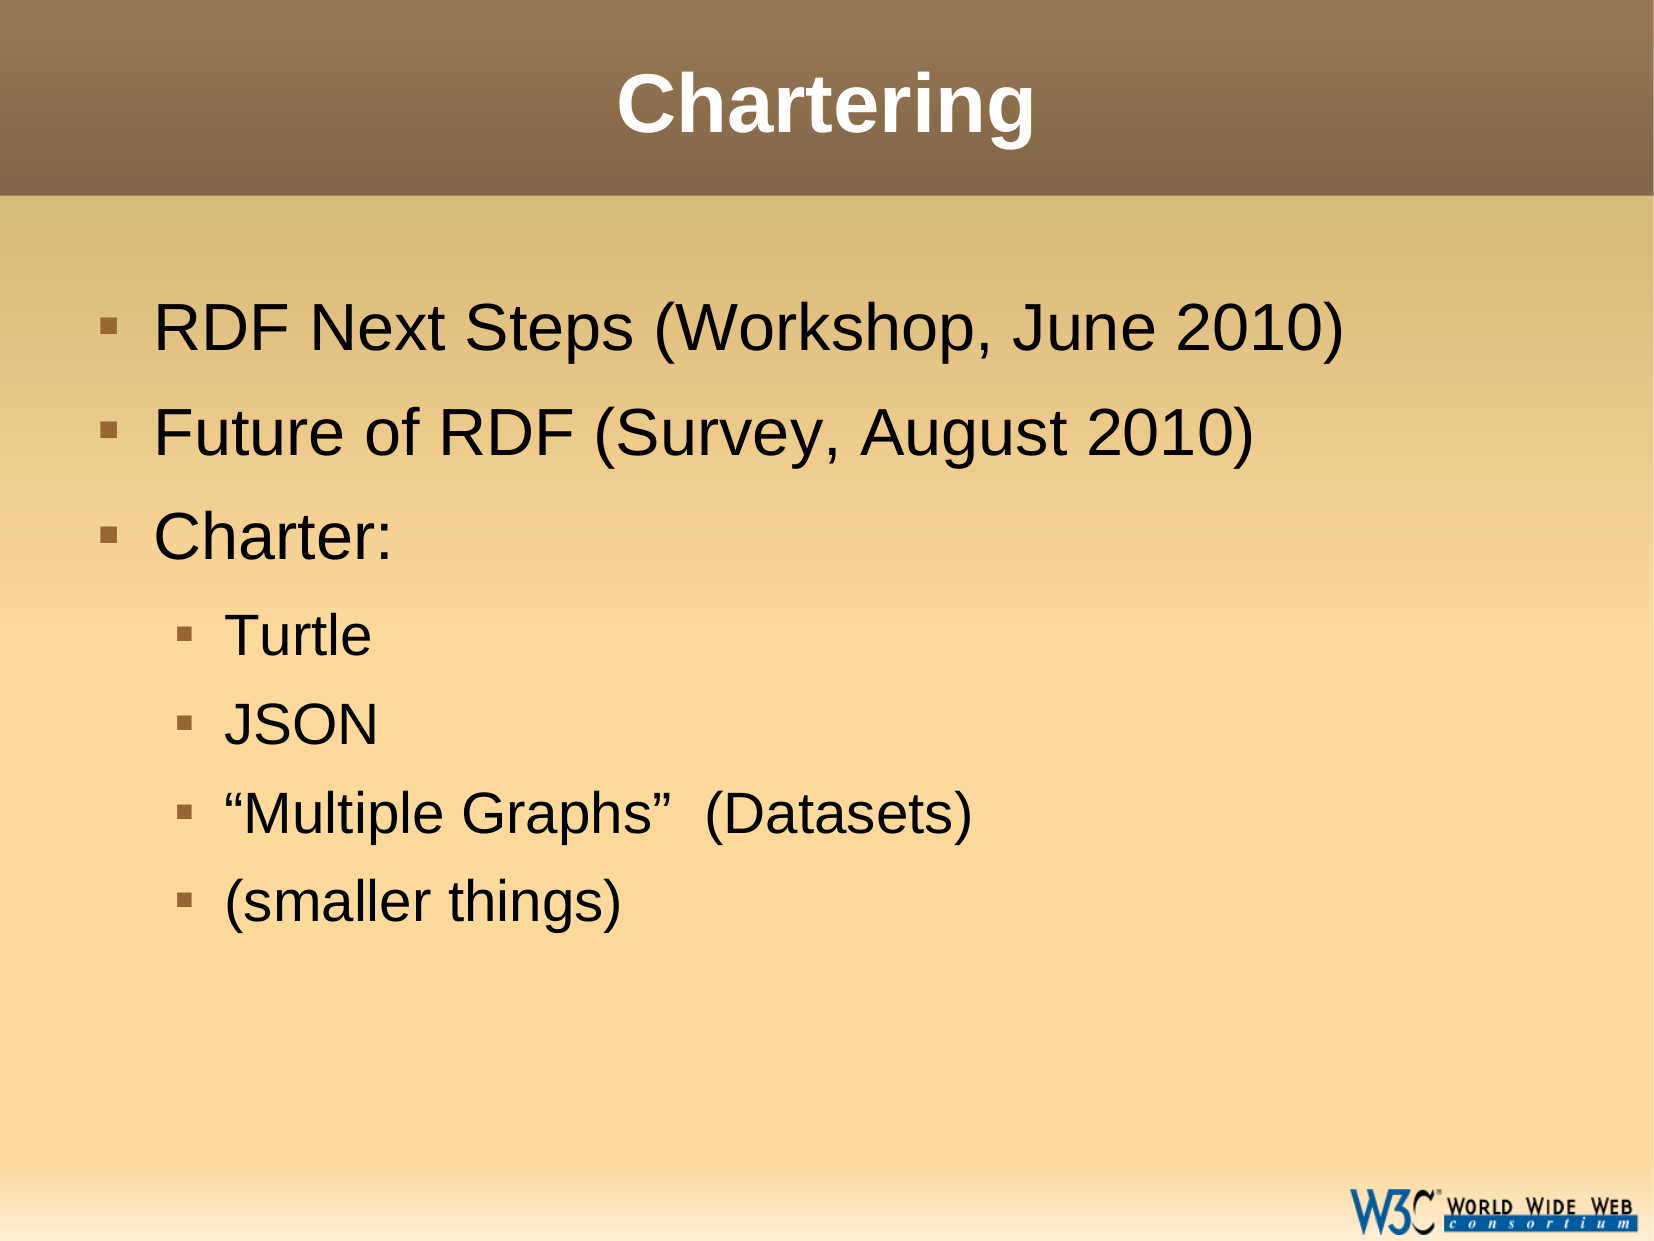

# Chartering
RDF Next Steps (Workshop, June 2010)
Future of RDF (Survey, August 2010)
Charter:
Turtle
JSON
“Multiple Graphs” (Datasets)
(smaller things)